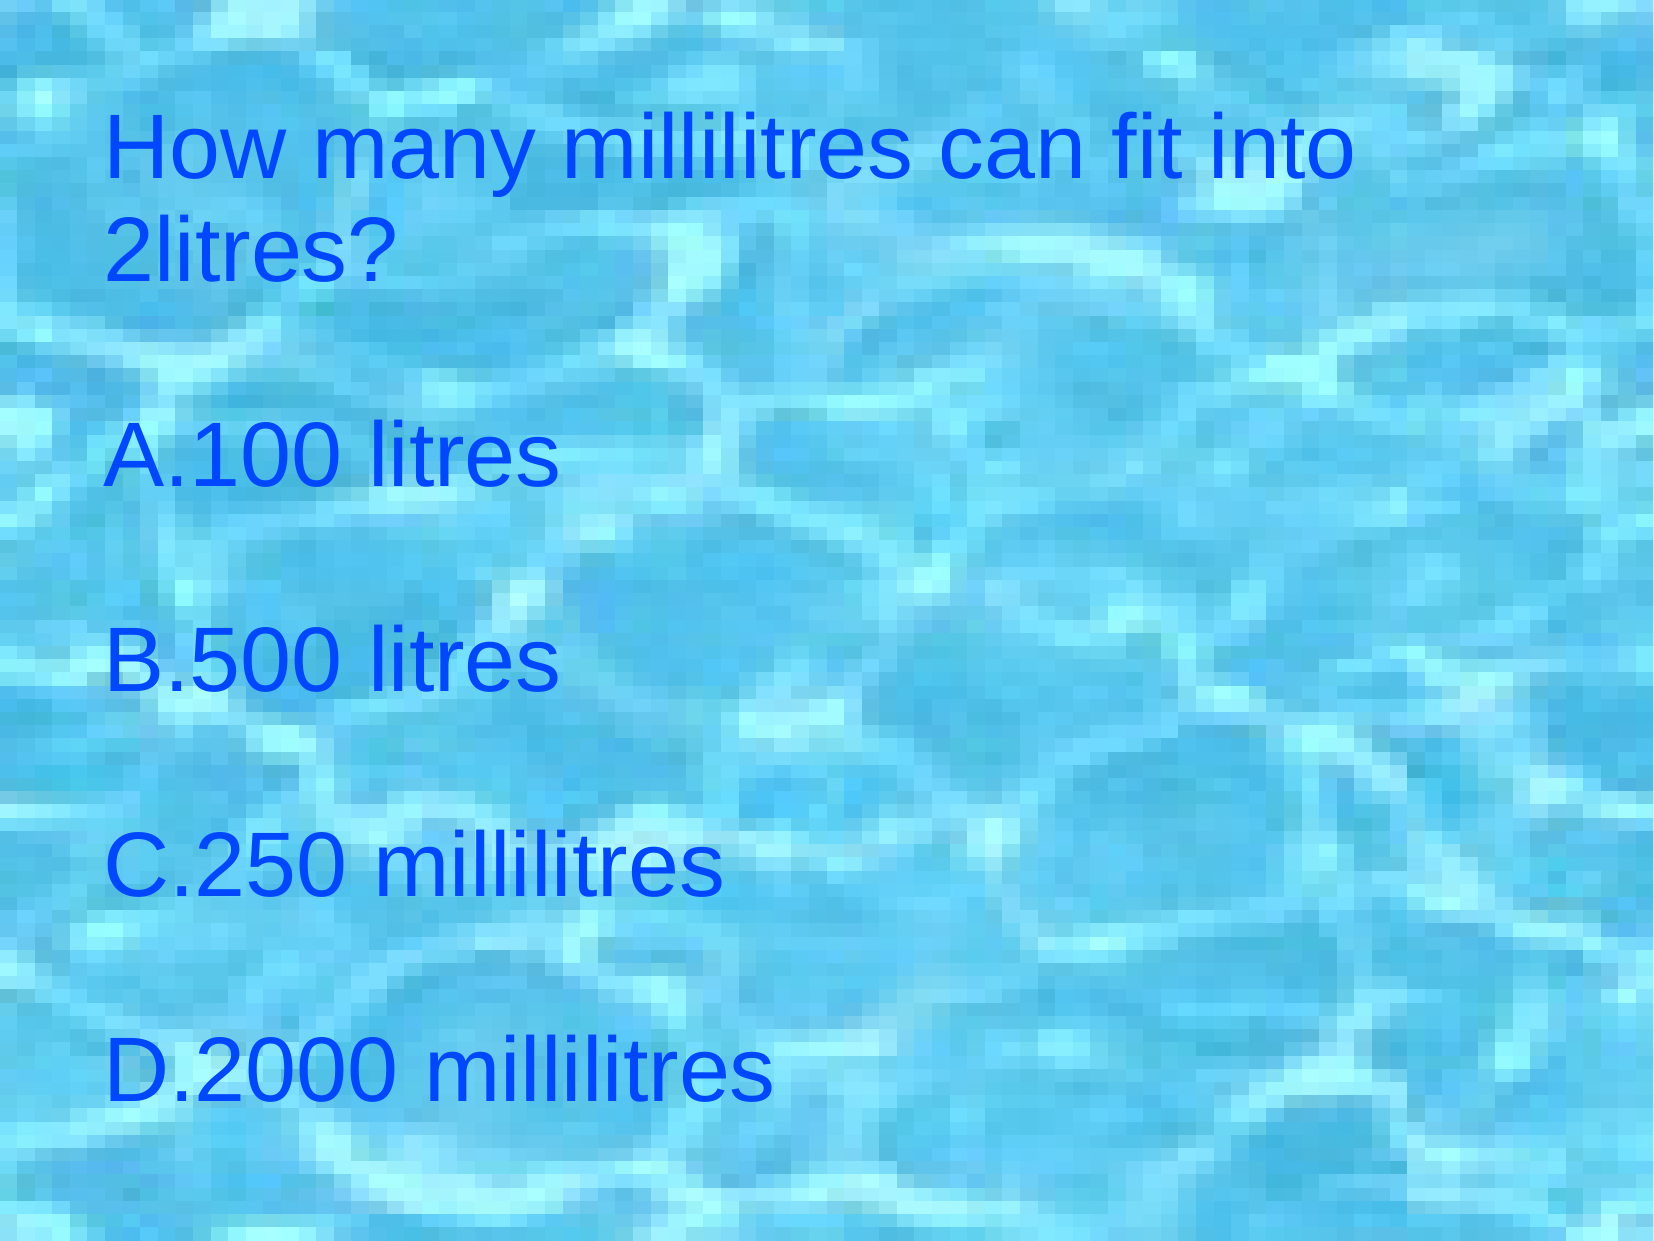

How many millilitres can fit into 2litres?
A.100 litres
B.500 litres
C.250 millilitres
D.2000 millilitres